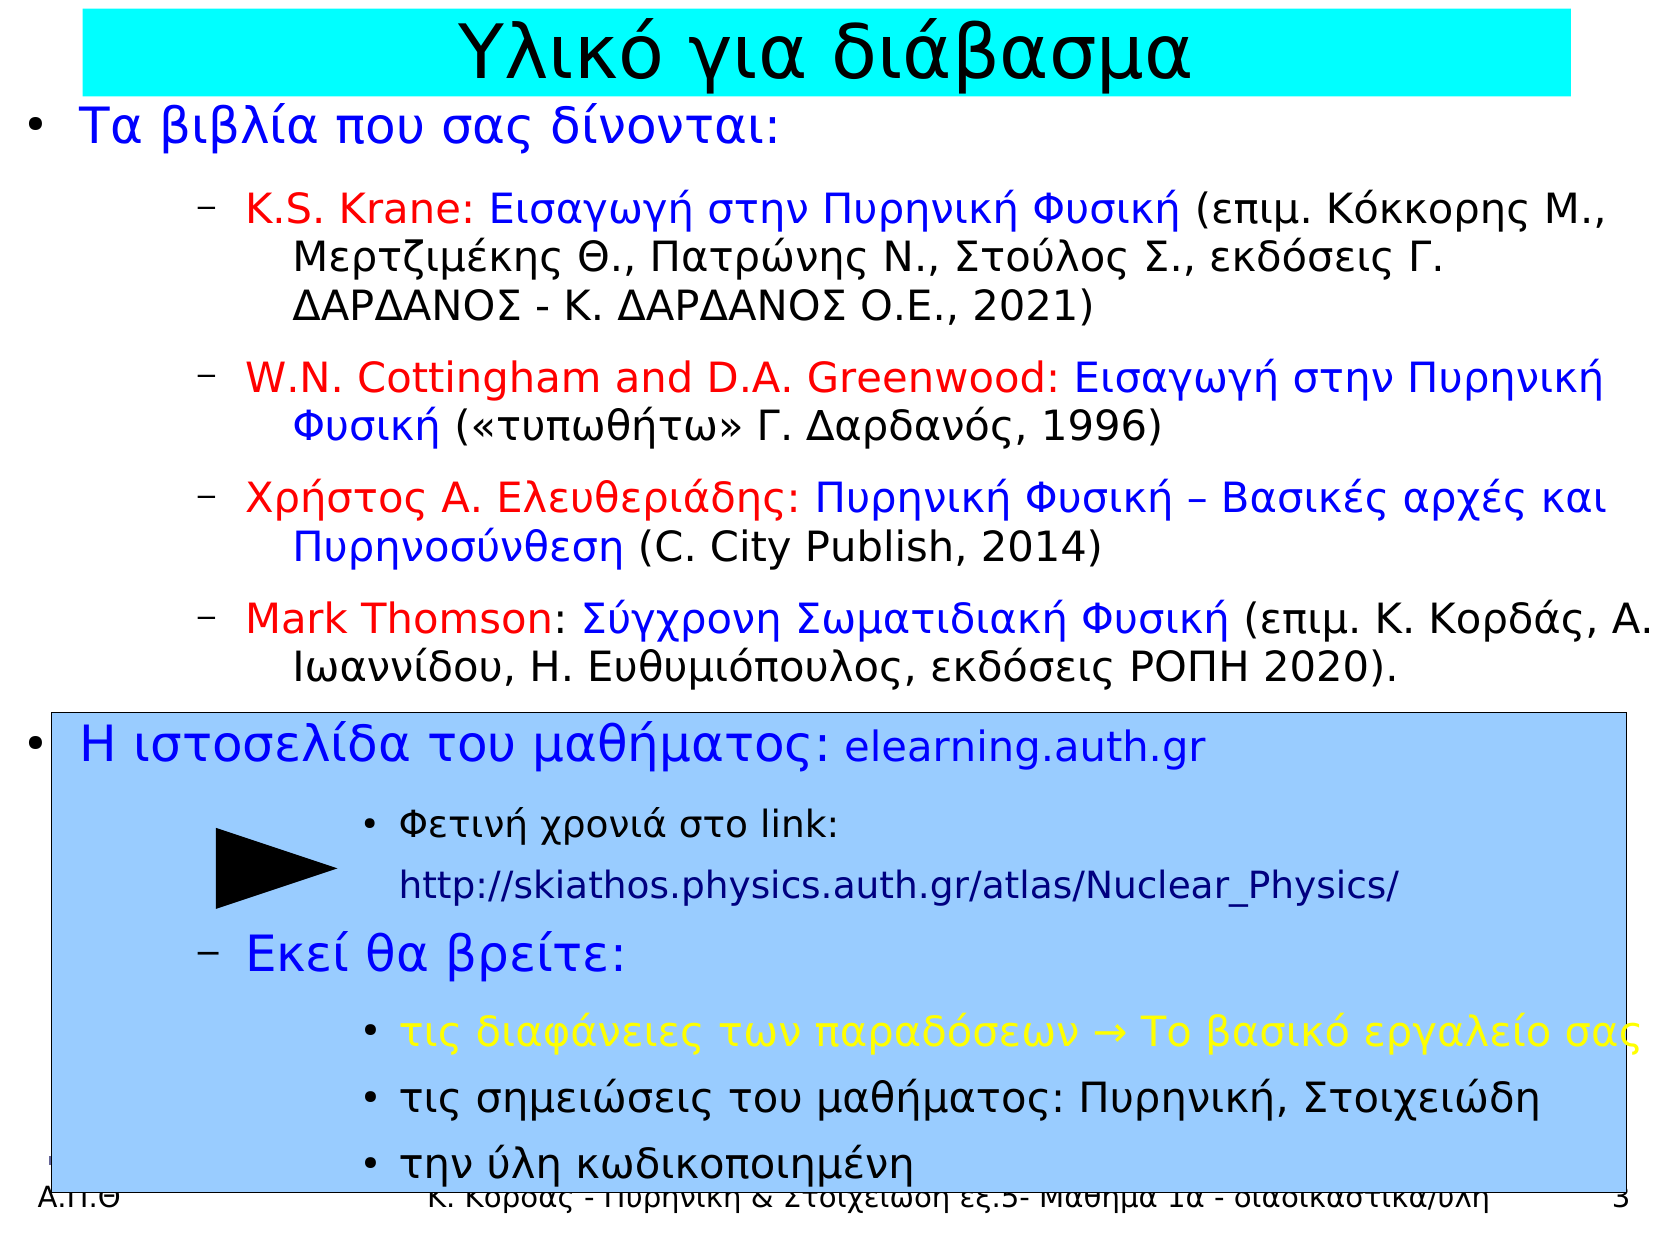

# Υλικό για διάβασμα
Τα βιβλία που σας δίνονται:
K.S. Krane: Εισαγωγή στην Πυρηνική Φυσική (επιμ. Κόκκορης M., Μερτζιμέκης Θ., Πατρώνης Ν., Στούλος Σ., εκδόσεις Γ. ΔΑΡΔΑΝΟΣ - Κ. ΔΑΡΔΑΝΟΣ Ο.Ε., 2021)
W.N. Cottingham and D.A. Greenwood: Εισαγωγή στην Πυρηνική Φυσική («τυπωθήτω» Γ. ∆αρδανός, 1996)
Χρήστος Α. Ελευθεριάδης: Πυρηνική Φυσική – Βασικές αρχές και Πυρηνοσύνθεση (C. City Publish, 2014)
Mark Thomson: Σύγχρονη Σωματιδιακή Φυσική (επιμ. Κ. Κορδάς, Α. Ιωαννίδου, Η. Ευθυμιόπουλος, εκδόσεις ΡΟΠΗ 2020).
Η ιστοσελίδα του μαθήματος: elearning.auth.gr
Φετινή χρονιά στο link:
http://skiathos.physics.auth.gr/atlas/Nuclear_Physics/
Εκεί θα βρείτε:
τις διαφάνειες των παραδόσεων → Το βασικό εργαλείο σας
τις σημειώσεις του μαθήματος: Πυρηνική, Στοιχειώδη
την ύλη κωδικοποιημένη
Α.Π.Θ
Κ. Κορδάς - Πυρηνική & Στοιχειώδη εξ.5- Μάθημα 1α - διαδικαστικά/ύλη
3